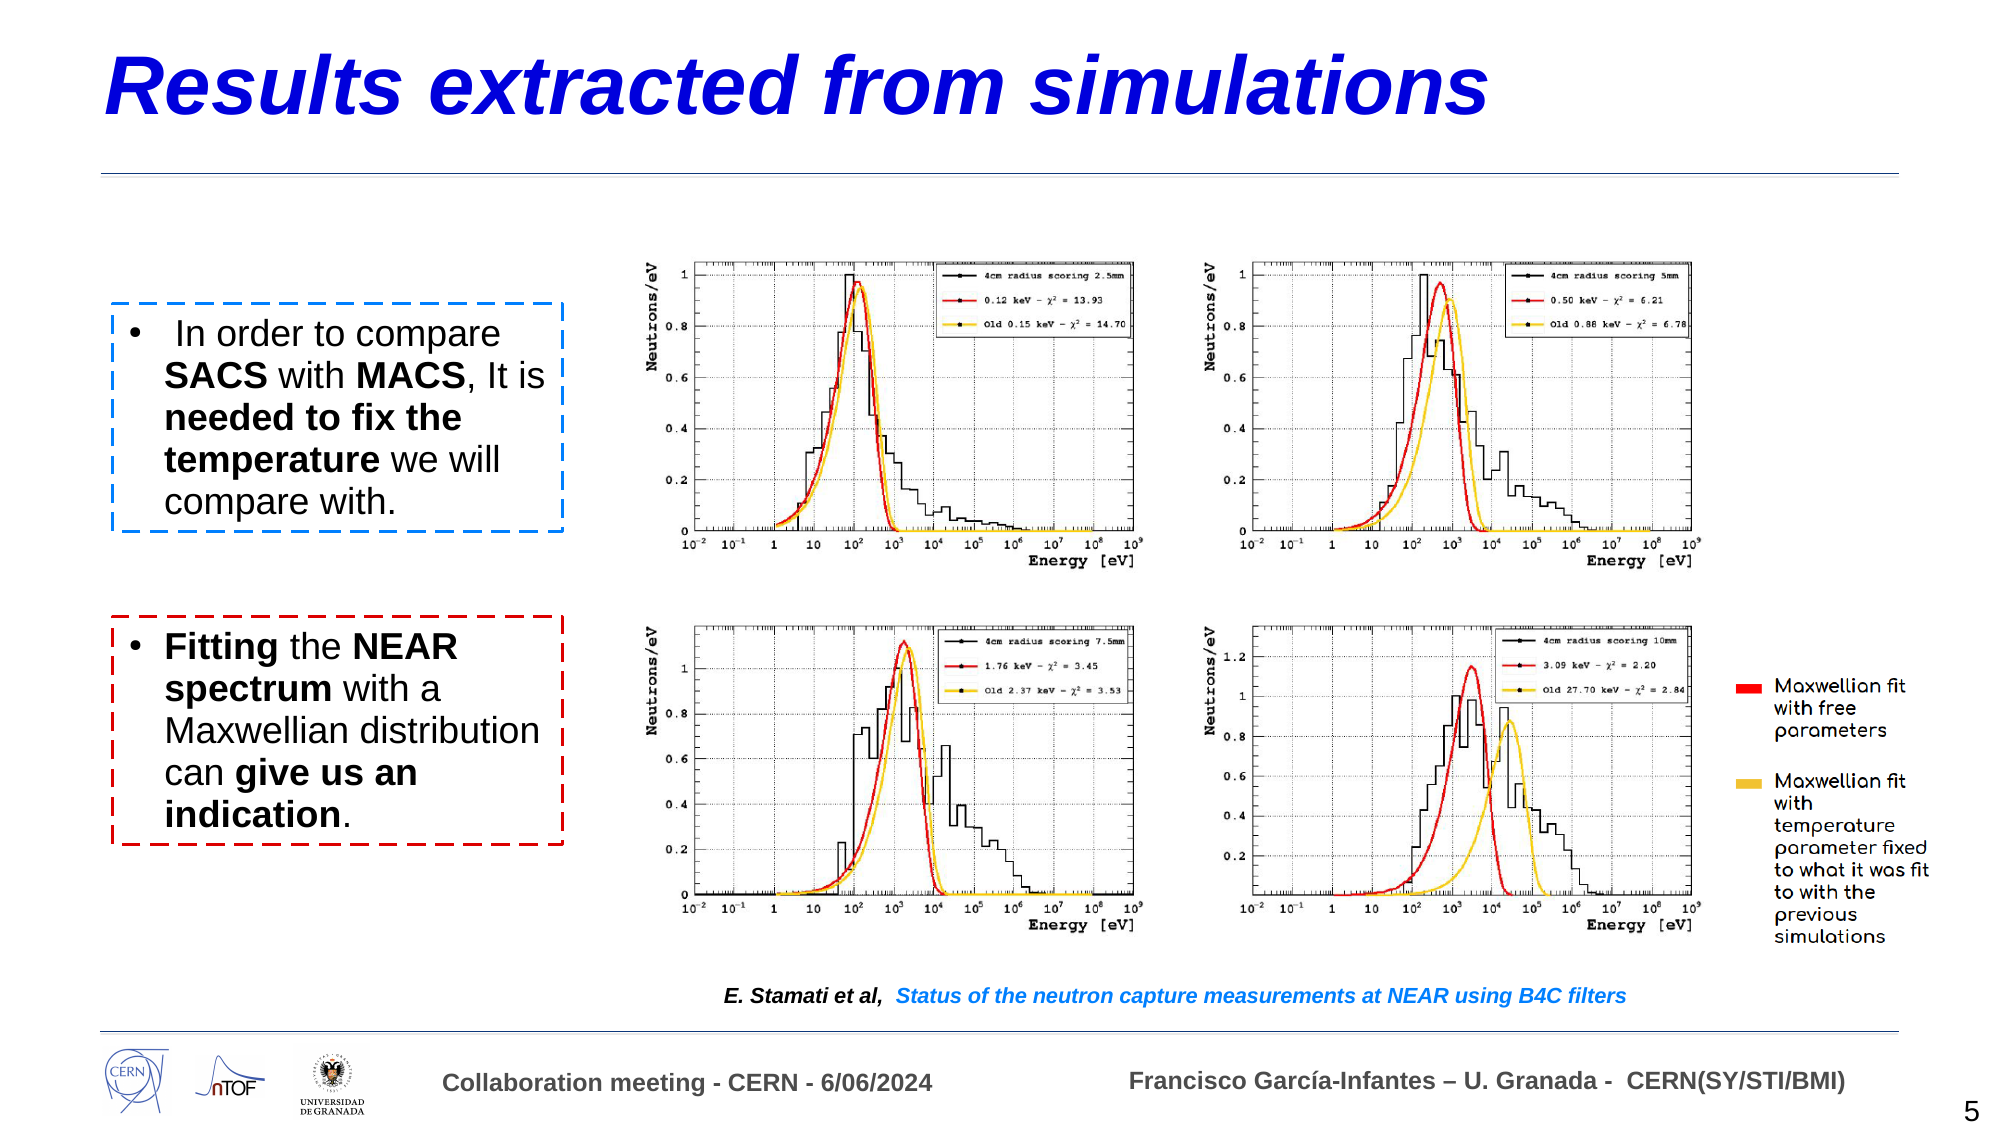

Results extracted from simulations
 In order to compare SACS with MACS, It is needed to fix the temperature we will compare with.
Fitting the NEAR spectrum with a Maxwellian distribution can give us an indication.
E. Stamati et al, Status of the neutron capture measurements at NEAR using B4C filters
Francisco García-Infantes – U. Granada - CERN(SY/STI/BMI)
Collaboration meeting - CERN - 6/06/2024
5